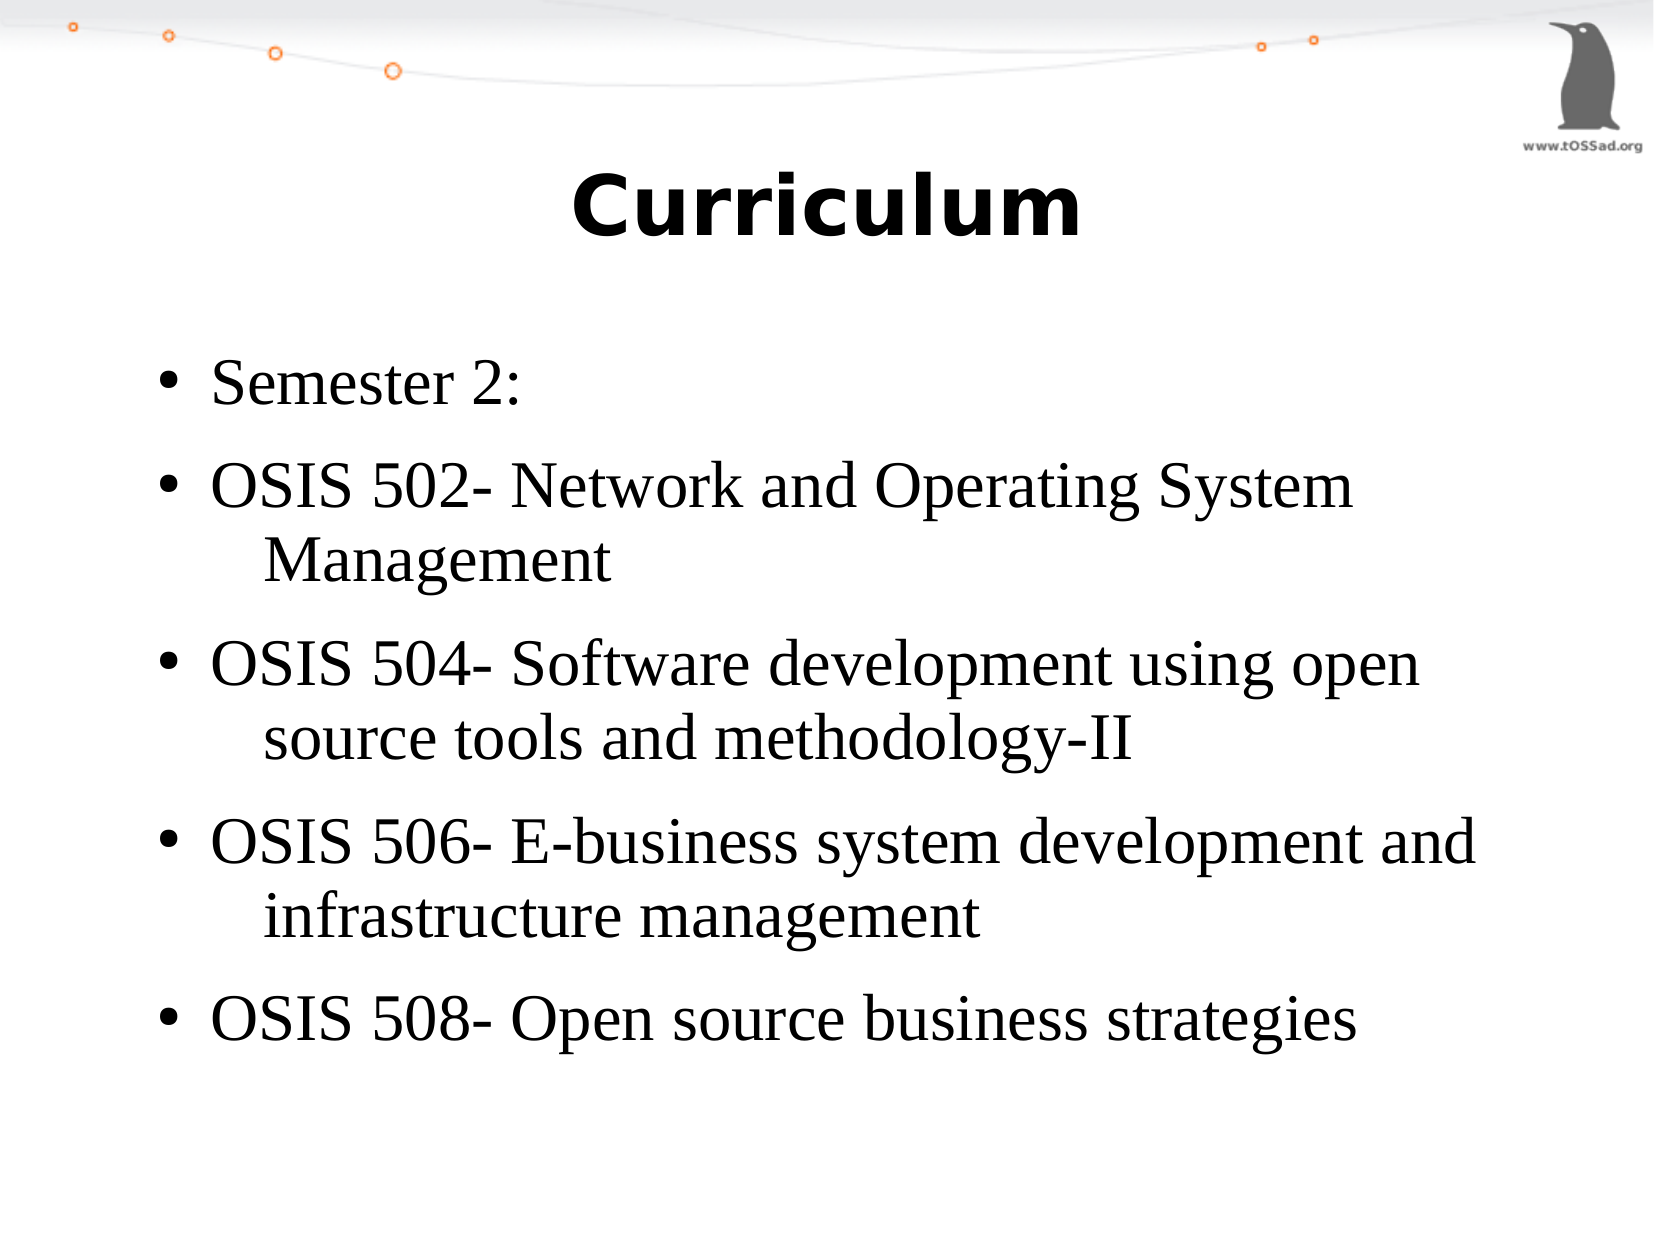

Curriculum
# Semester 2:
OSIS 502- Network and Operating System Management
OSIS 504- Software development using open source tools and methodology-II
OSIS 506- E-business system development and infrastructure management
OSIS 508- Open source business strategies